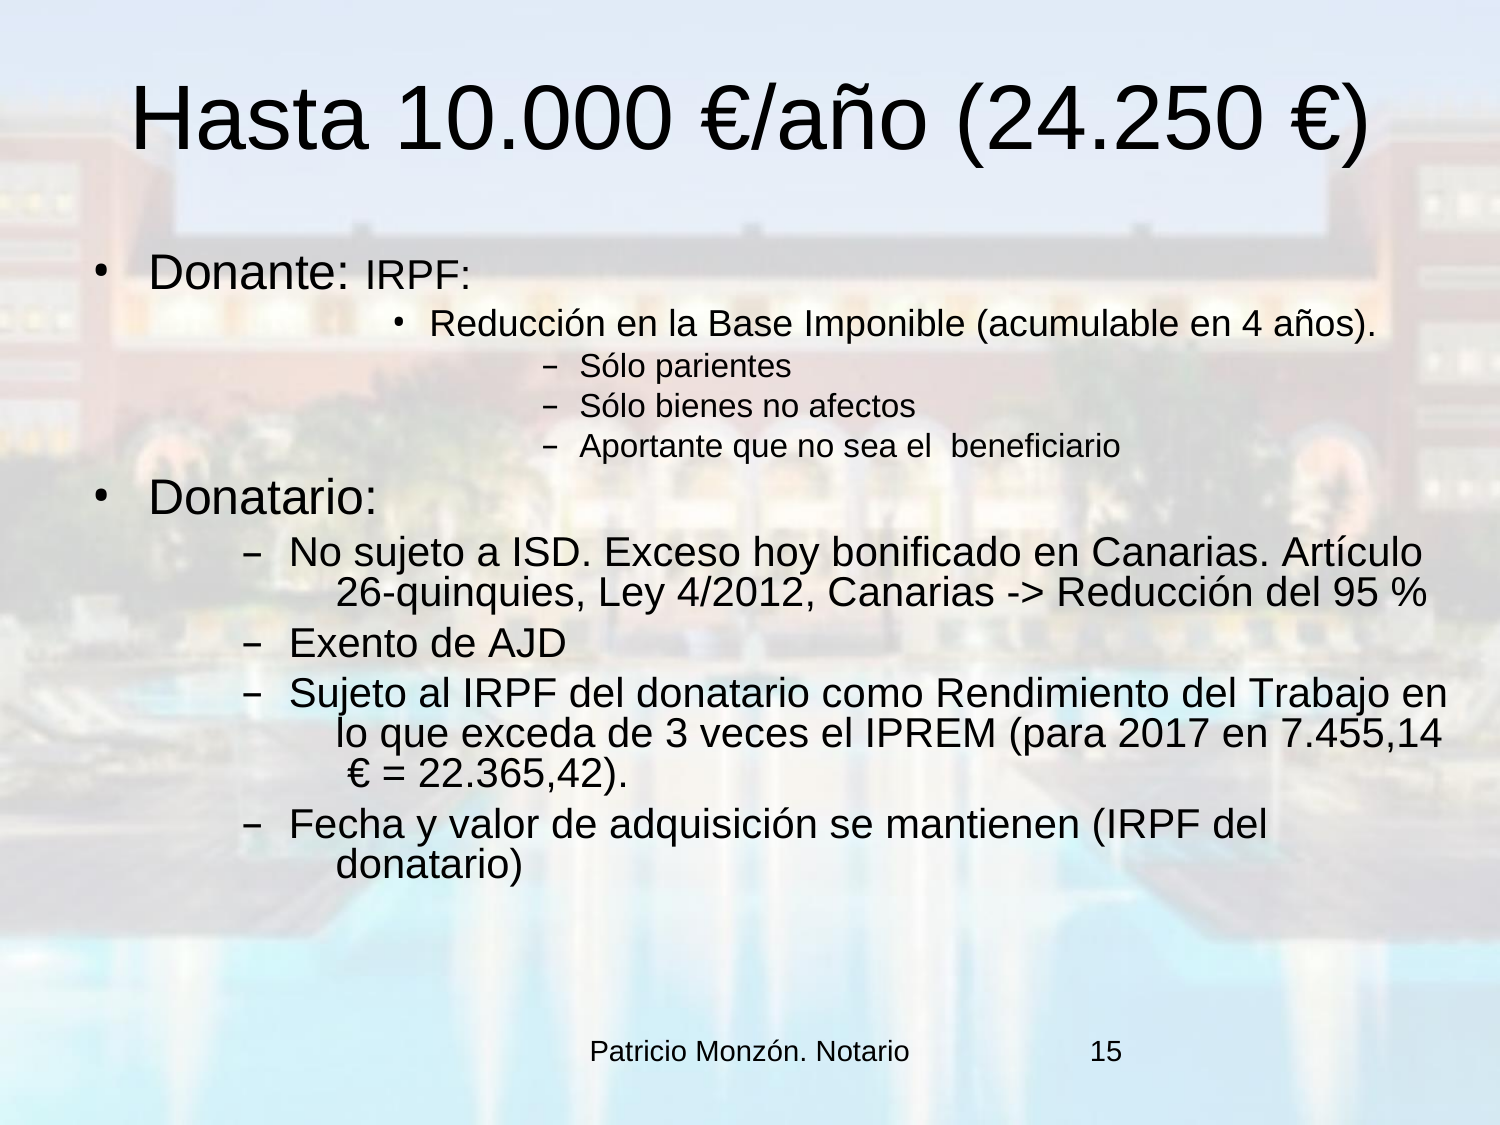

# Hasta 10.000 €/año (24.250 €)
Donante: IRPF:
Reducción en la Base Imponible (acumulable en 4 años).
Sólo parientes
Sólo bienes no afectos
Aportante que no sea el beneficiario
Donatario:
No sujeto a ISD. Exceso hoy bonificado en Canarias. Artículo 26-quinquies, Ley 4/2012, Canarias -> Reducción del 95 %
Exento de AJD
Sujeto al IRPF del donatario como Rendimiento del Trabajo en lo que exceda de 3 veces el IPREM (para 2017 en 7.455,14 € = 22.365,42).
Fecha y valor de adquisición se mantienen (IRPF del donatario)
Patricio Monzón. Notario